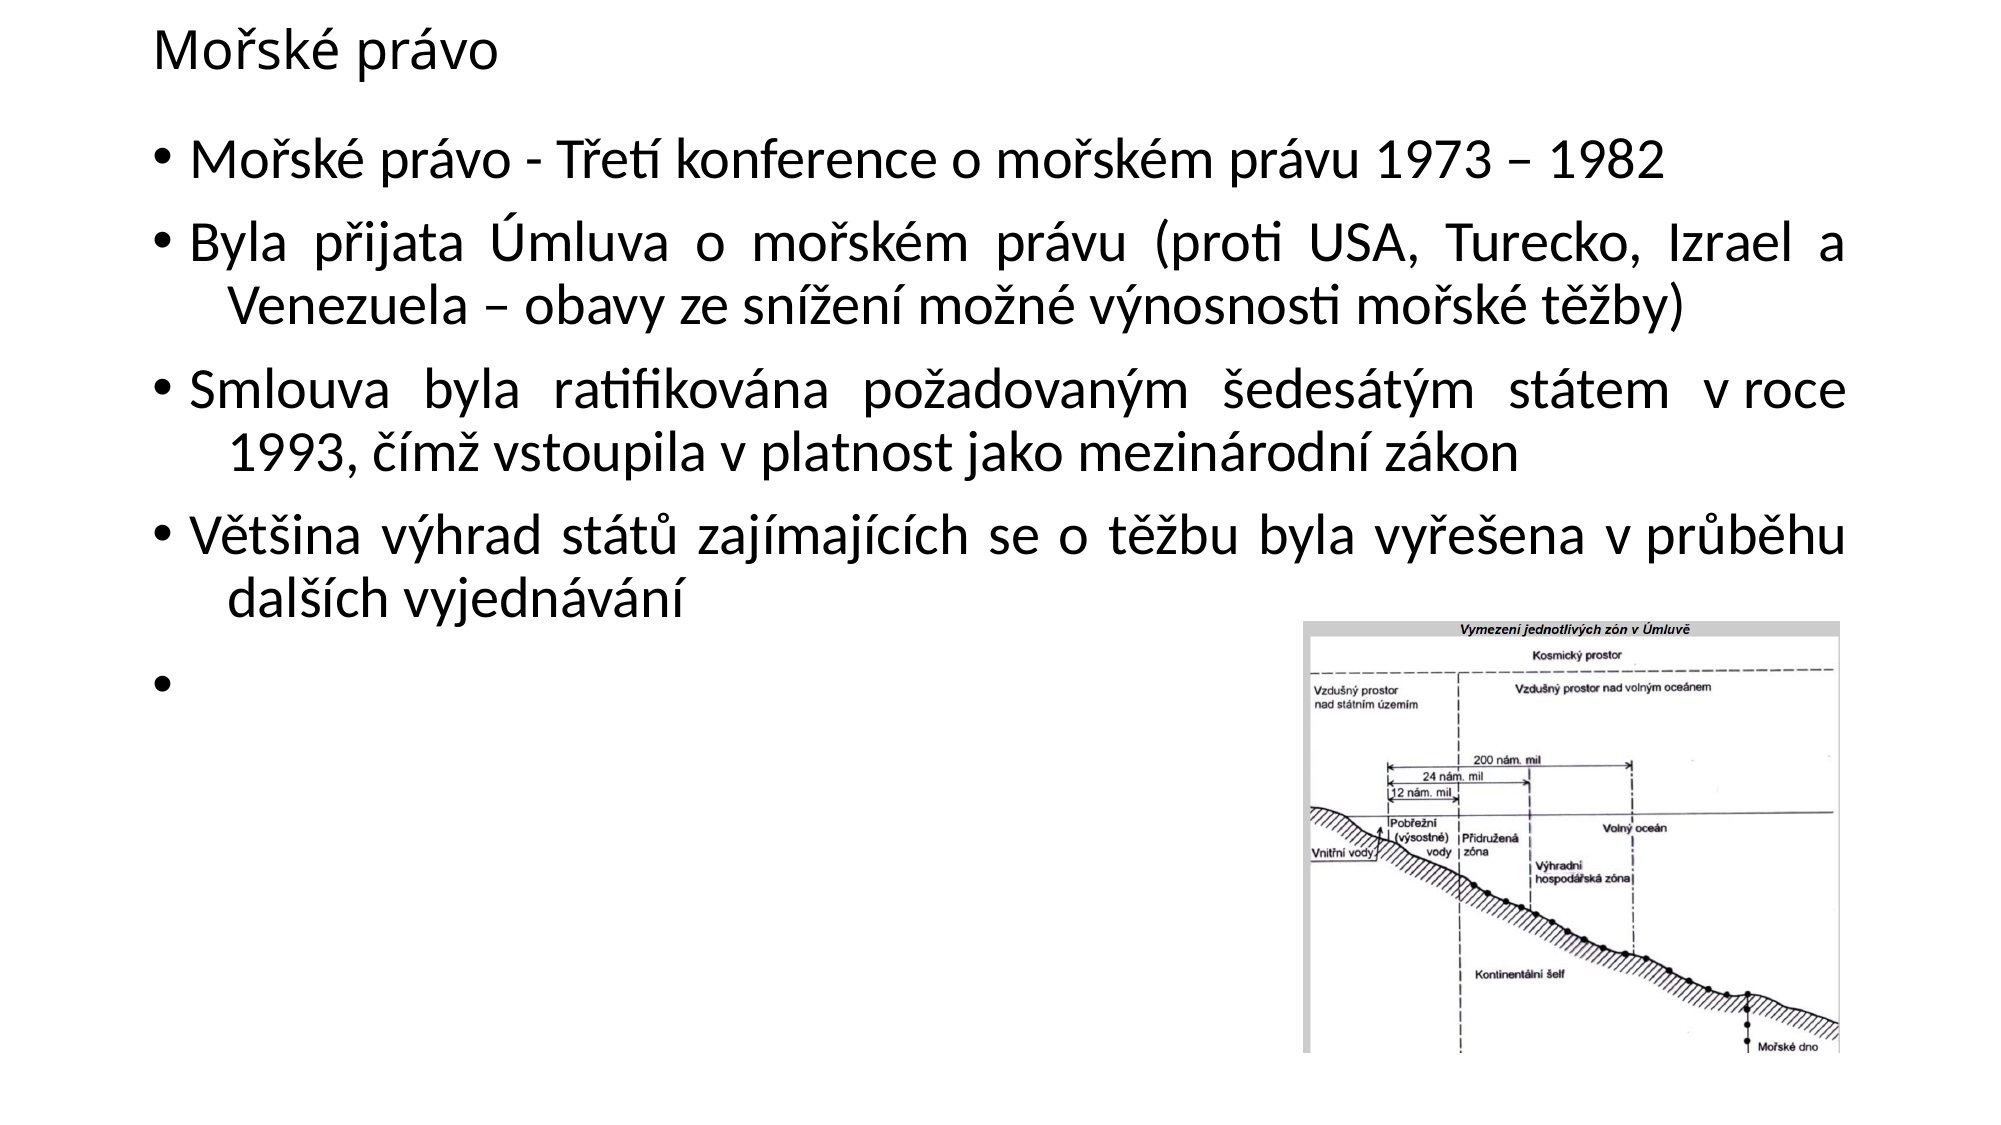

# Mořské právo
Mořské právo - Třetí konference o mořském právu 1973 – 1982
Byla přijata Úmluva o mořském právu (proti USA, Turecko, Izrael a Venezuela – obavy ze snížení možné výnosnosti mořské těžby)
Smlouva byla ratifikována požadovaným šedesátým státem v roce 1993, čímž vstoupila v platnost jako mezinárodní zákon
Většina výhrad států zajímajících se o těžbu byla vyřešena v průběhu dalších vyjednávání